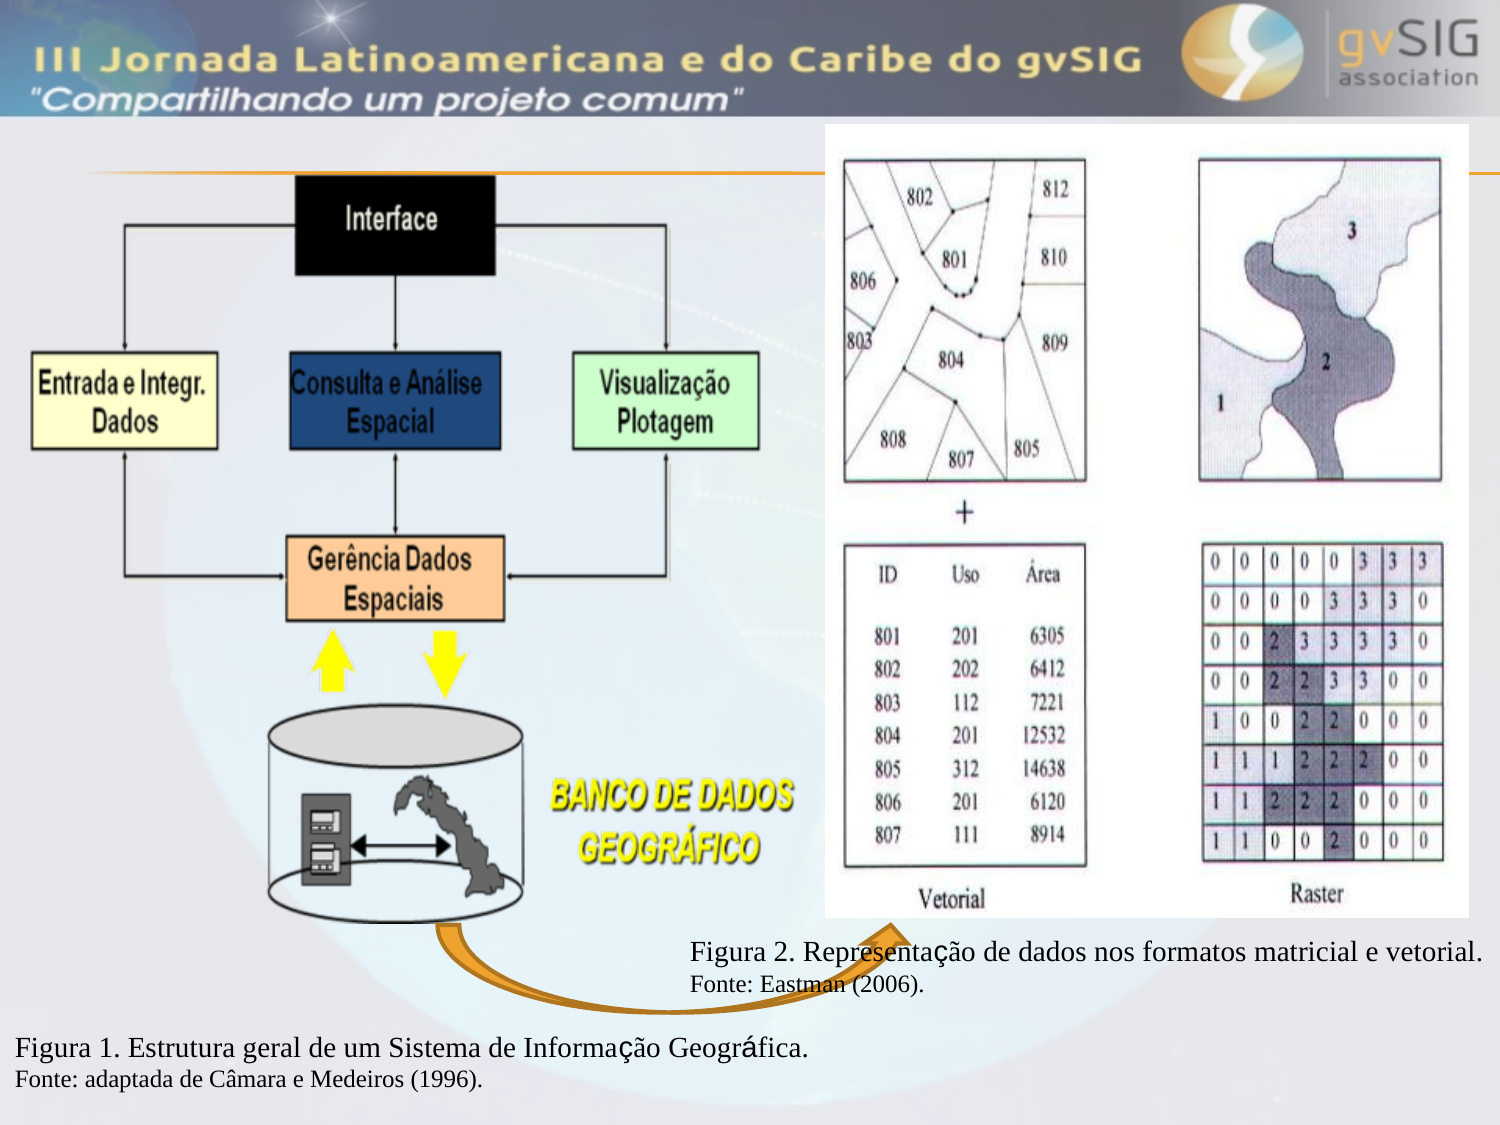

Figura 2. Representação de dados nos formatos matricial e vetorial.
Fonte: Eastman (2006).
Figura 1. Estrutura geral de um Sistema de Informação Geográfica.
Fonte: adaptada de Câmara e Medeiros (1996).